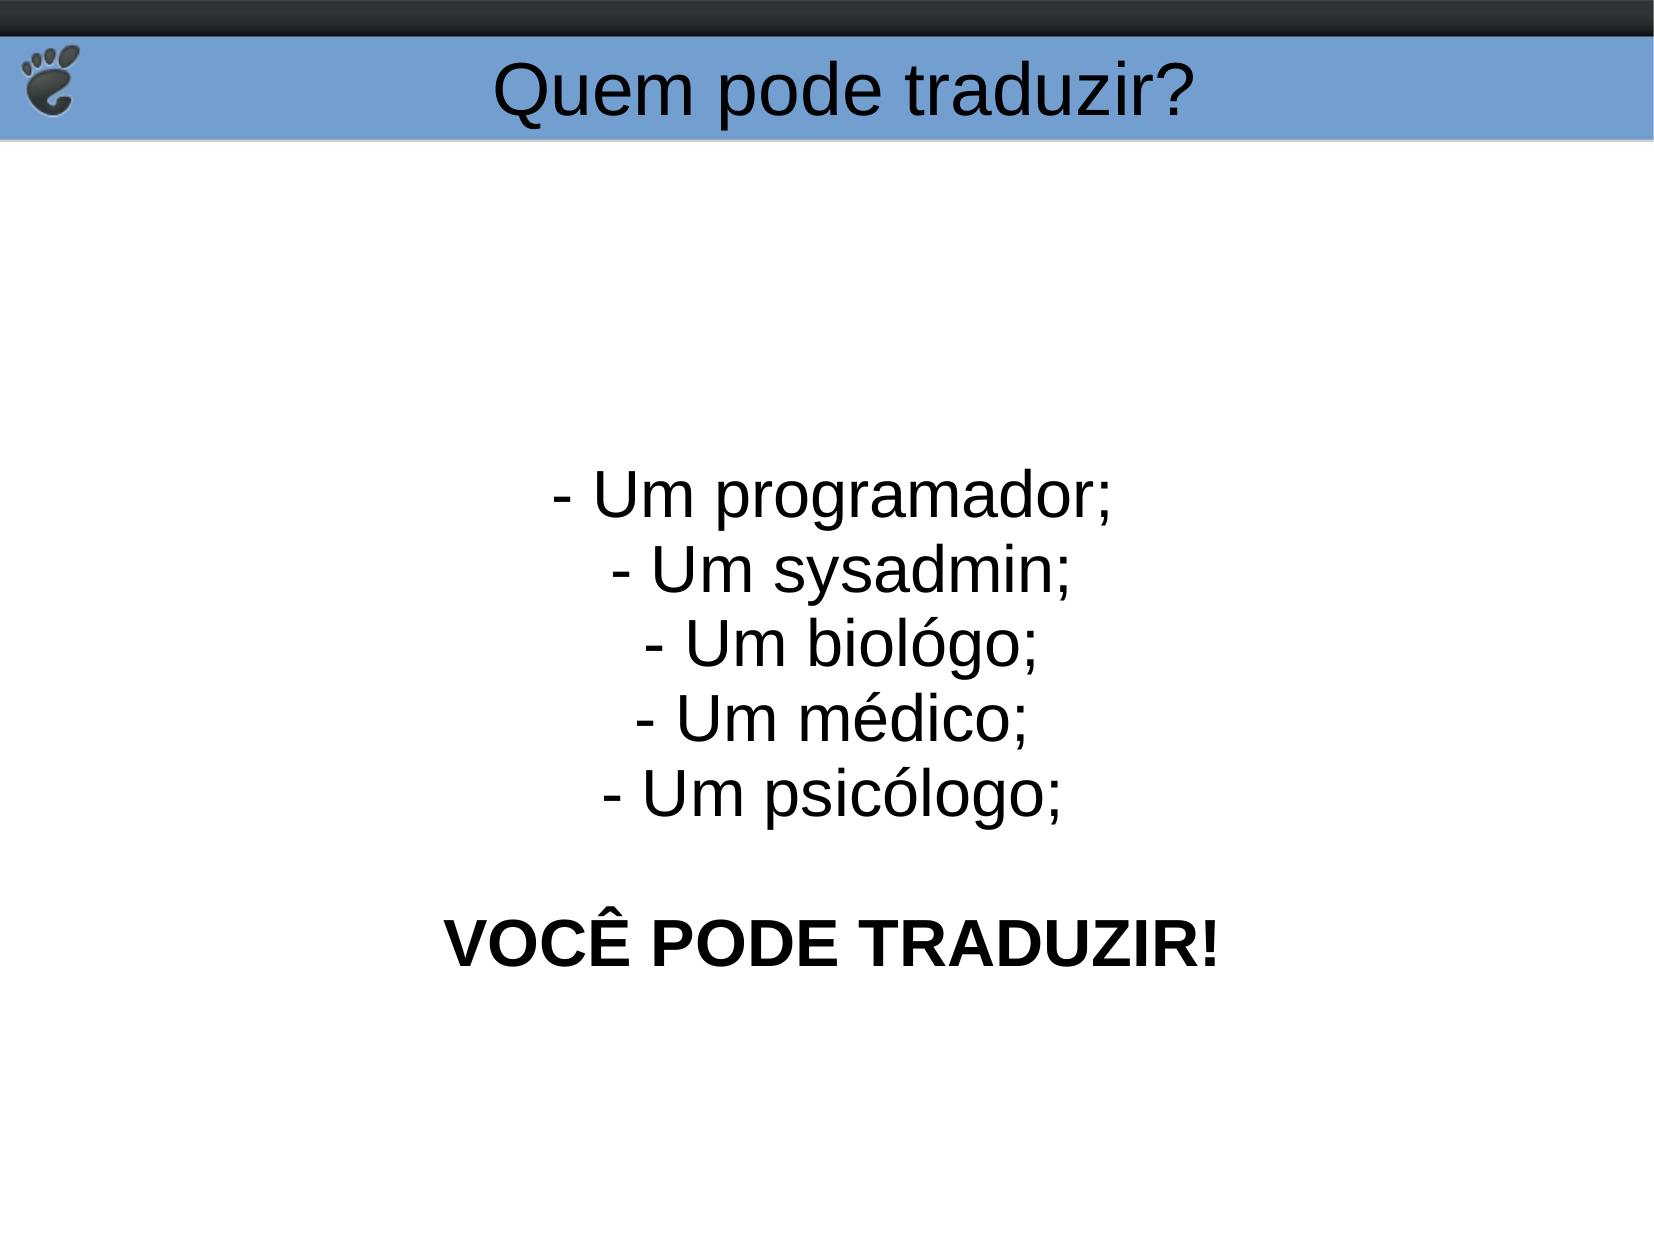

# Quem pode traduzir?
- Um programador;
 - Um sysadmin;
 - Um biológo;
- Um médico;
- Um psicólogo;
VOCÊ PODE TRADUZIR!